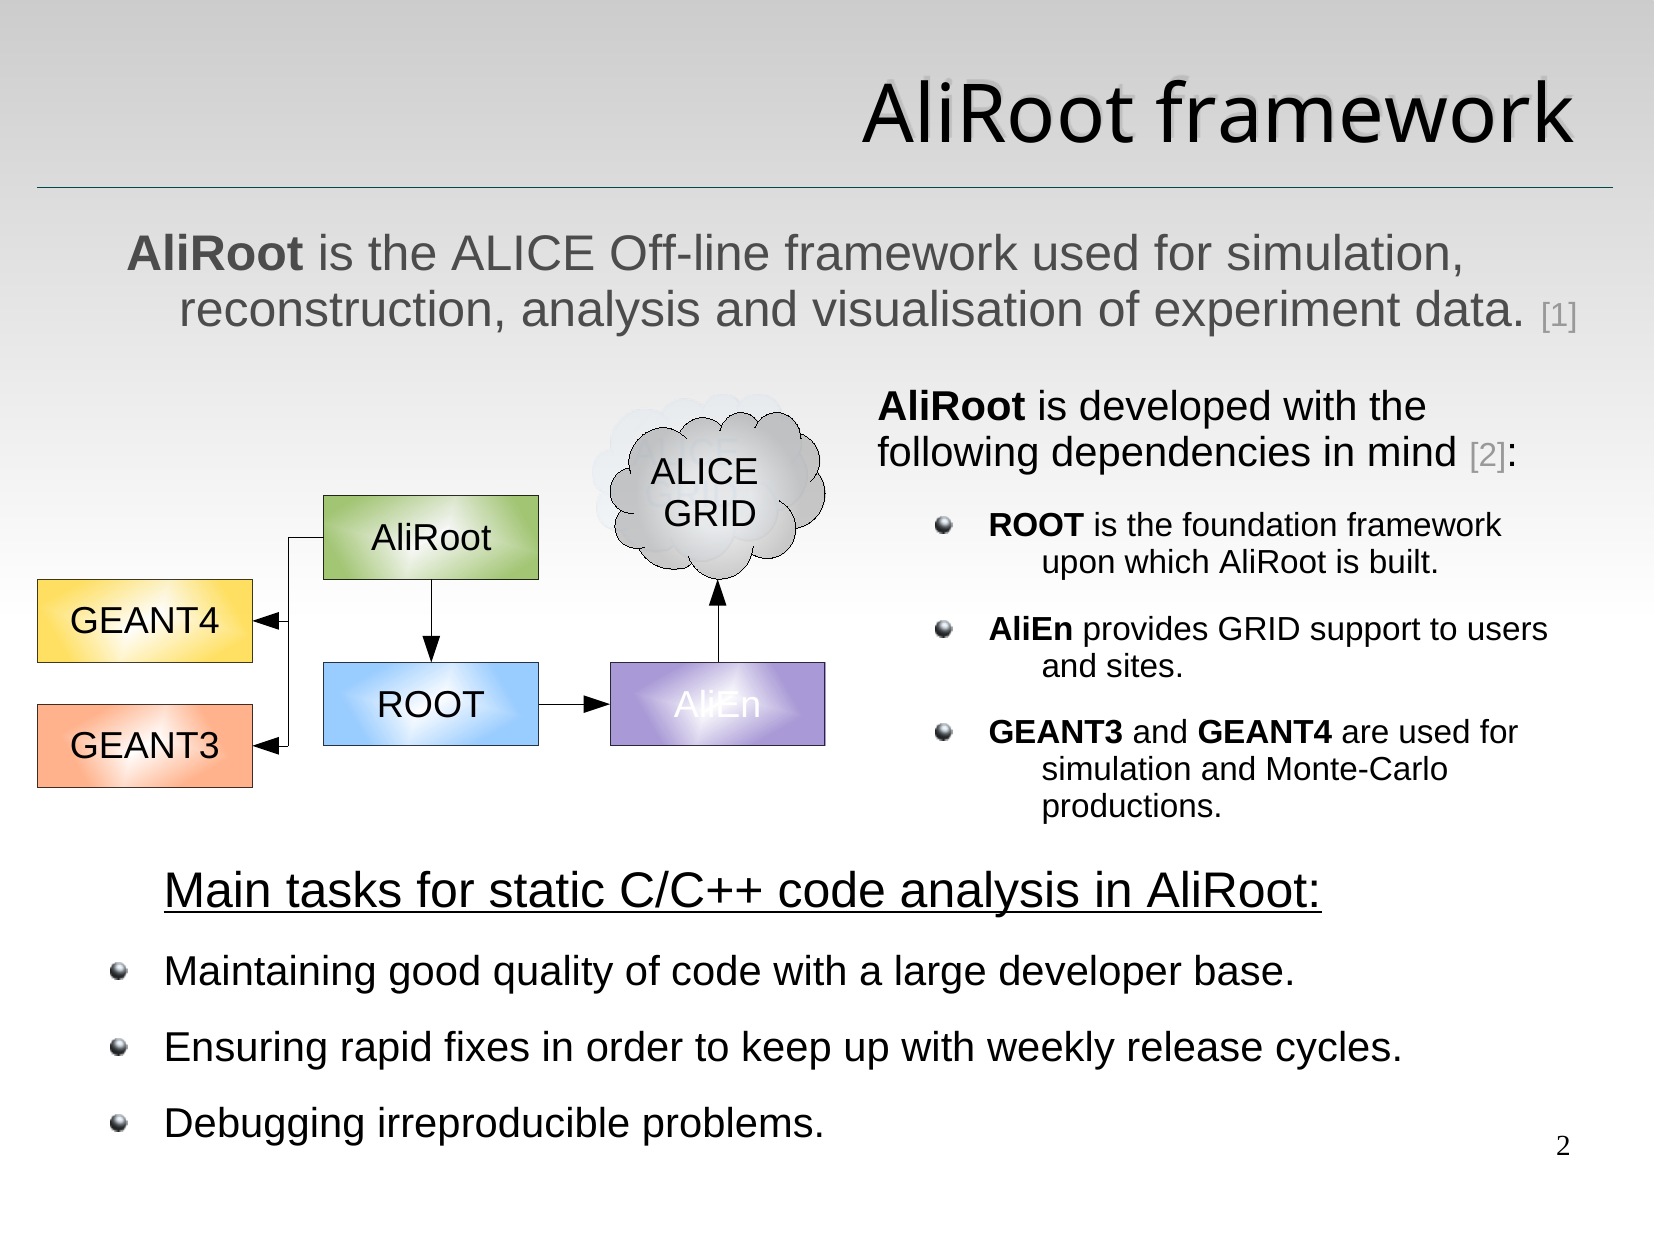

# AliRoot framework
AliRoot is the ALICE Off-line framework used for simulation, reconstruction, analysis and visualisation of experiment data. [1]
AliRoot is developed with the following dependencies in mind [2]:
ALICE
GRID
AliRoot
ROOT is the foundation framework upon which AliRoot is built.
AliEn provides GRID support to users and sites.
GEANT3 and GEANT4 are used for simulation and Monte-Carlo productions.
GEANT4
ROOT
AliEn
GEANT3
Main tasks for static C/C++ code analysis in AliRoot:
Maintaining good quality of code with a large developer base.
Ensuring rapid fixes in order to keep up with weekly release cycles.
Debugging irreproducible problems.
2